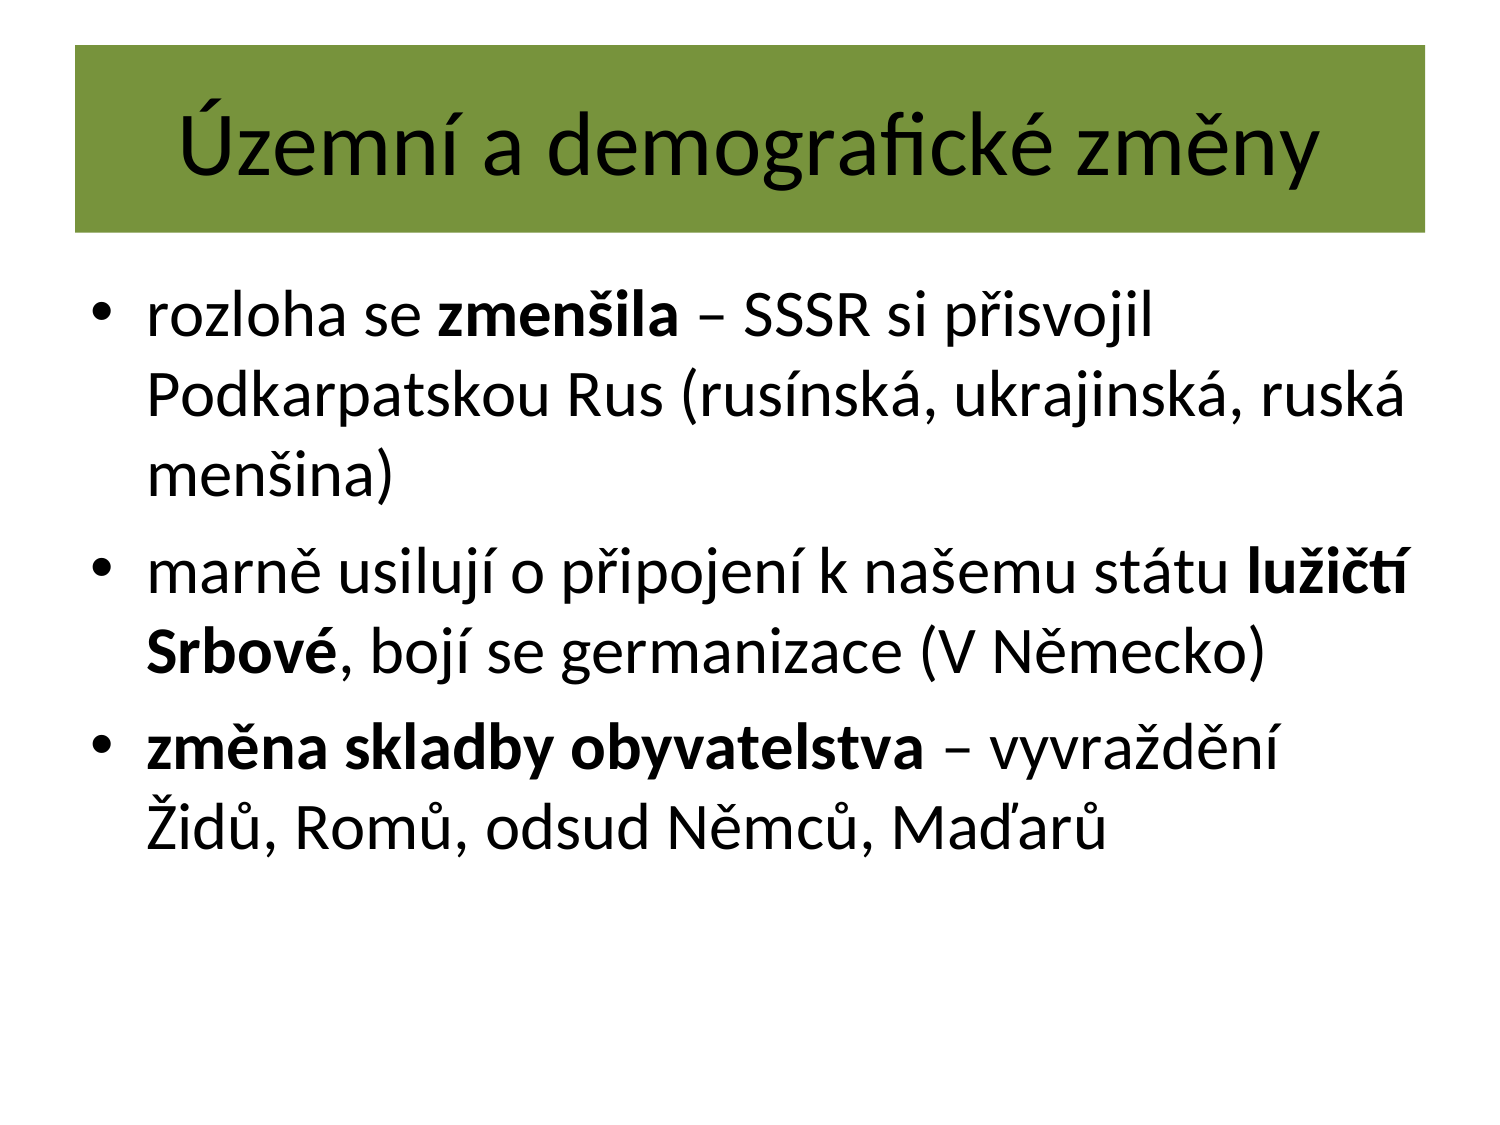

# Územní a demografické změny
rozloha se zmenšila – SSSR si přisvojil Podkarpatskou Rus (rusínská, ukrajinská, ruská menšina)
marně usilují o připojení k našemu státu lužičtí Srbové, bojí se germanizace (V Německo)
změna skladby obyvatelstva – vyvraždění Židů, Romů, odsud Němců, Maďarů